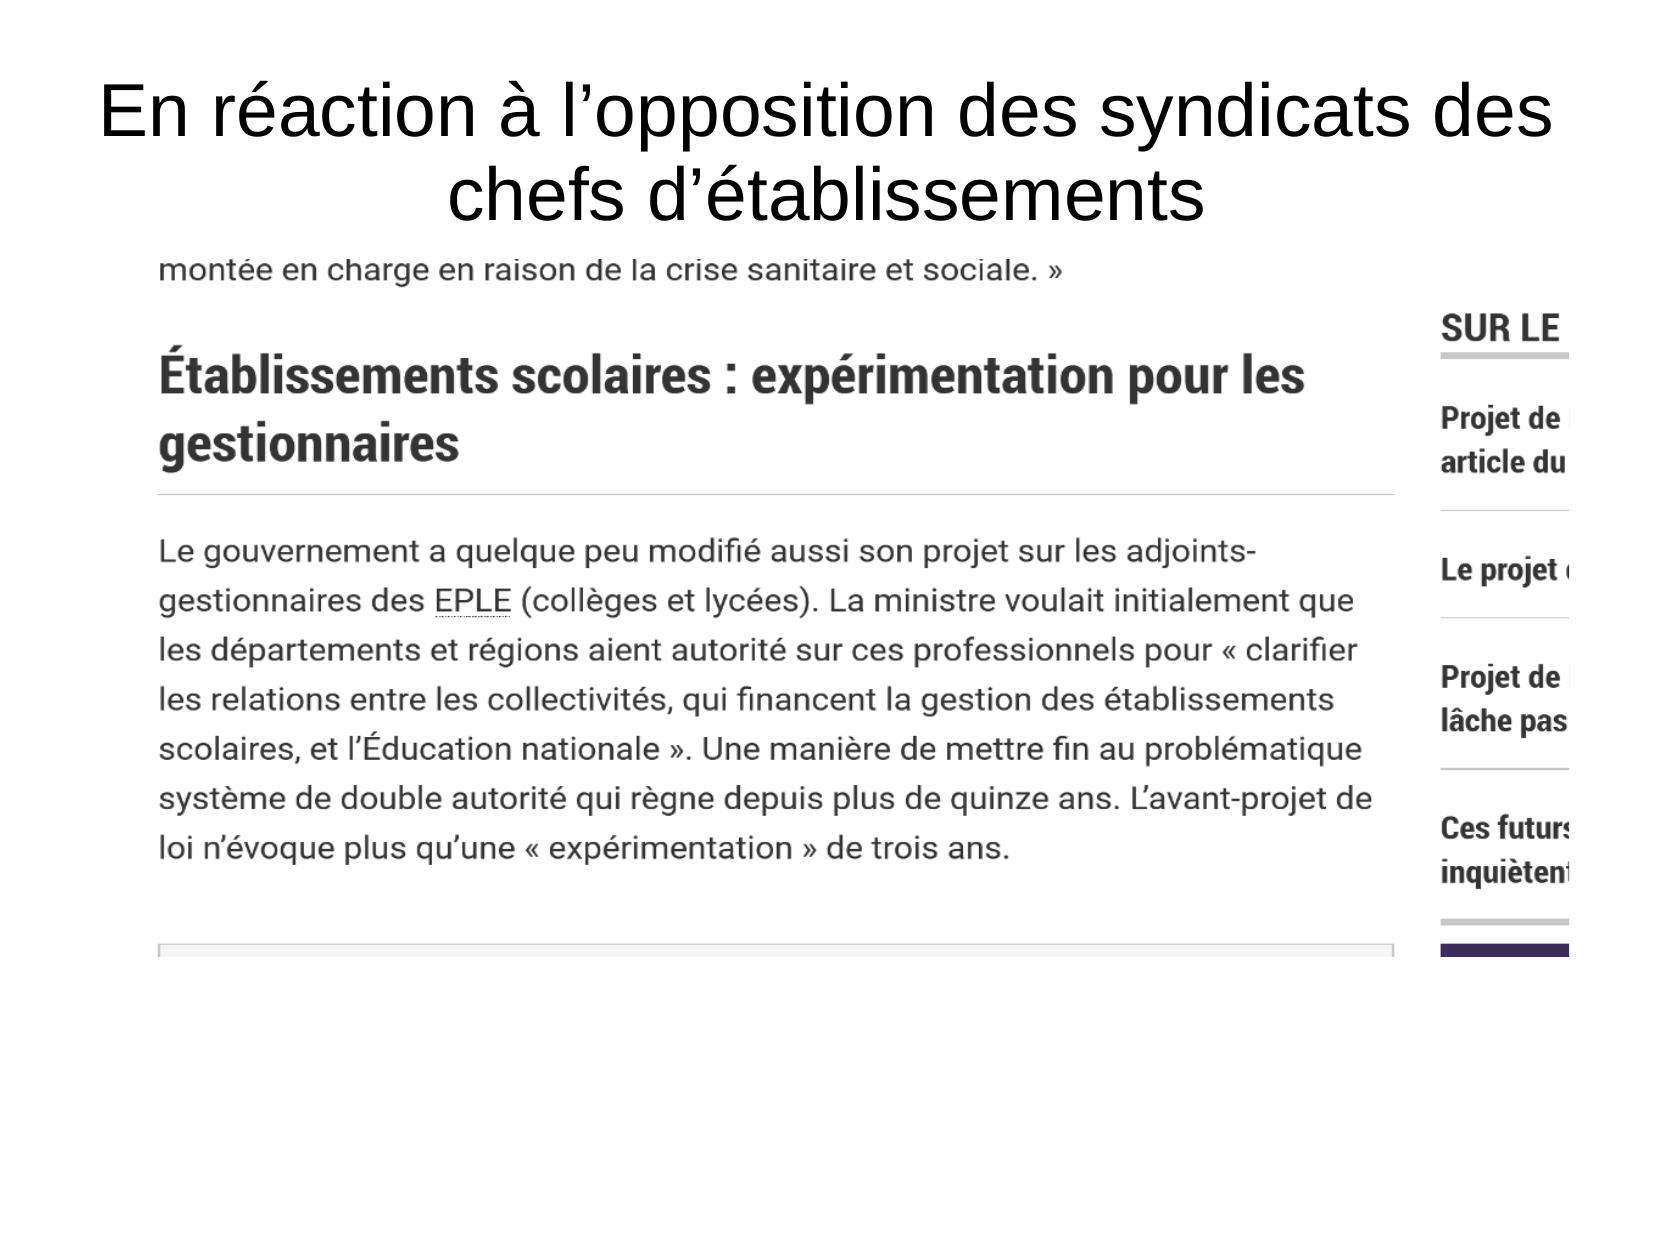

# En réaction à l’opposition des syndicats des chefs d’établissements